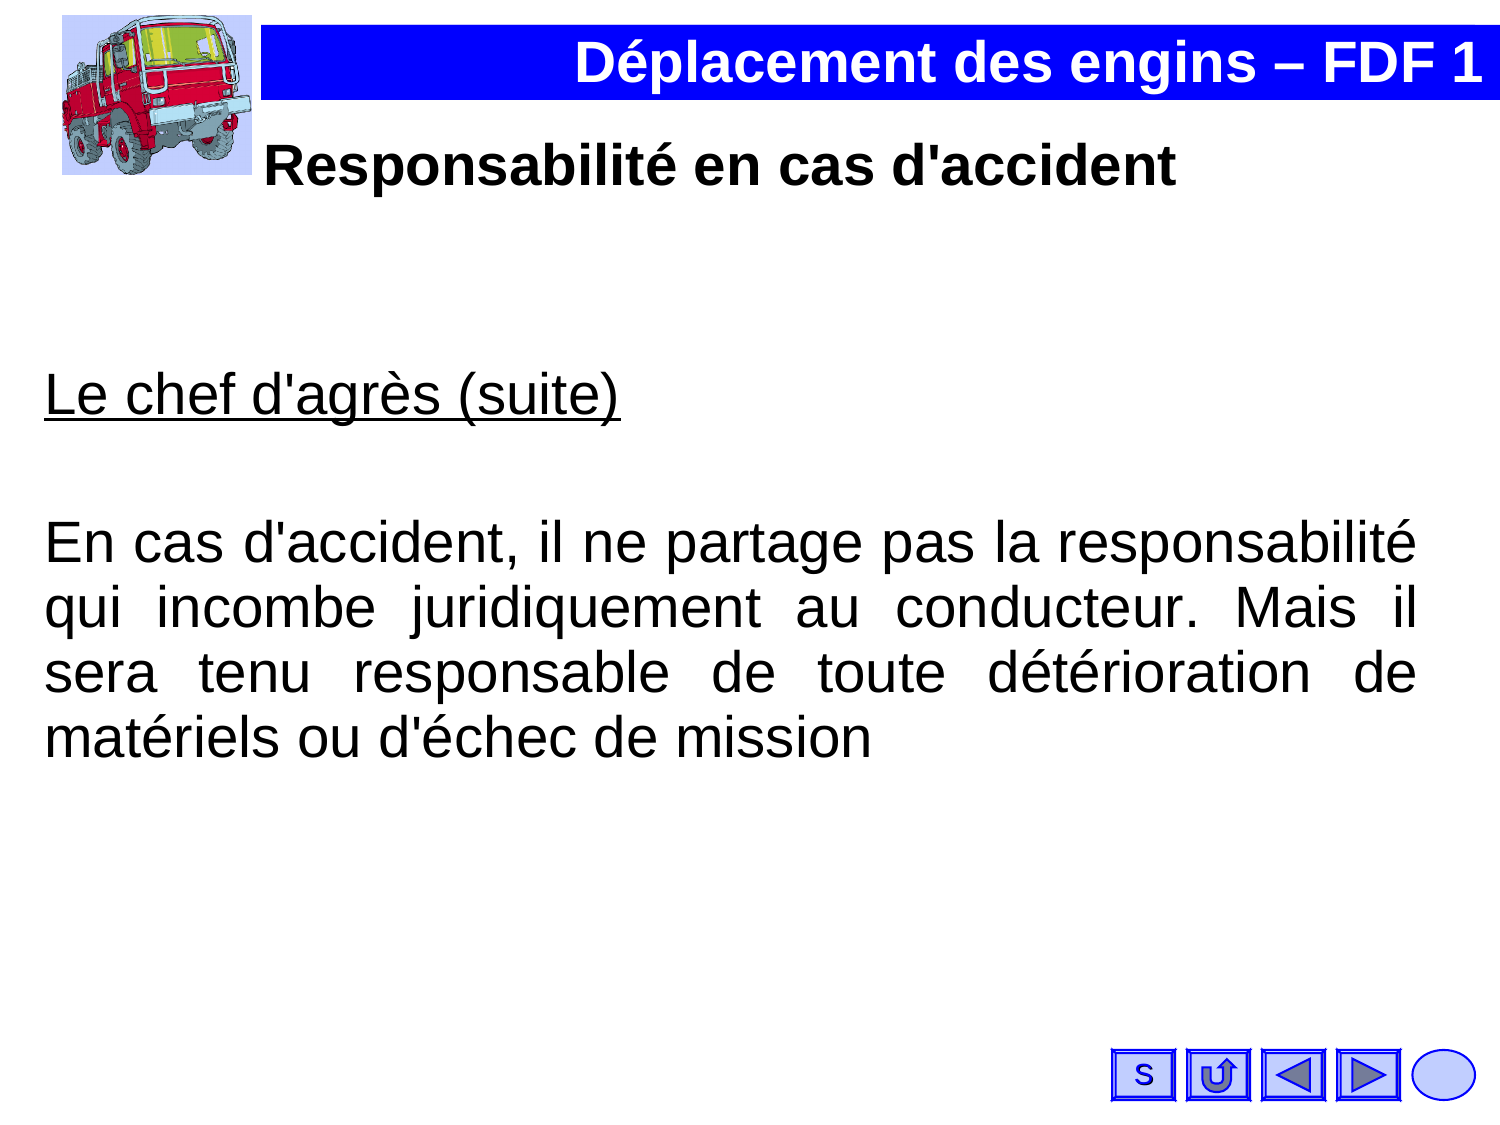

Déplacement des engins – FDF 1
Responsabilité en cas d'accident
Le chef d'agrès (suite)
En cas d'accident, il ne partage pas la responsabilité qui incombe juridiquement au conducteur. Mais il sera tenu responsable de toute détérioration de matériels ou d'échec de mission